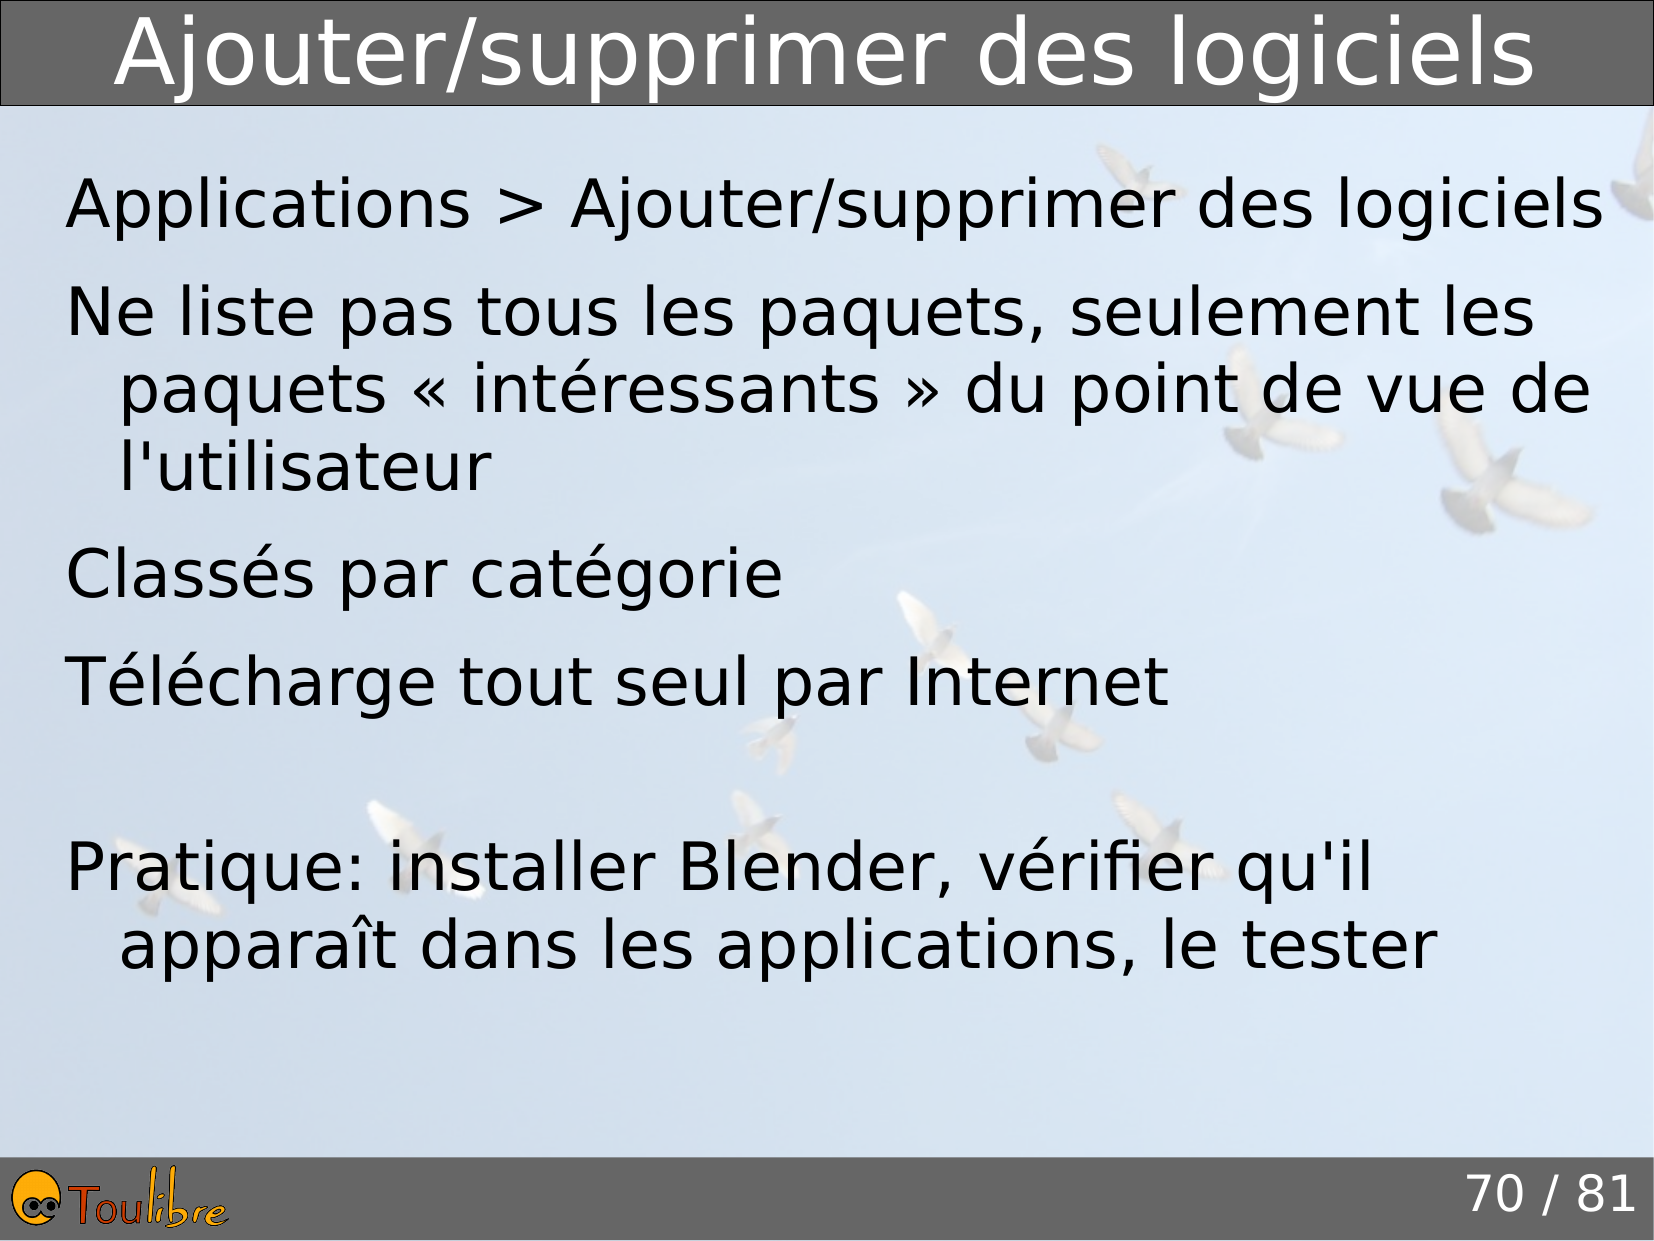

# Ajouter/supprimer des logiciels
Applications > Ajouter/supprimer des logiciels
Ne liste pas tous les paquets, seulement les paquets « intéressants » du point de vue de l'utilisateur
Classés par catégorie
Télécharge tout seul par Internet
Pratique: installer Blender, vérifier qu'il apparaît dans les applications, le tester